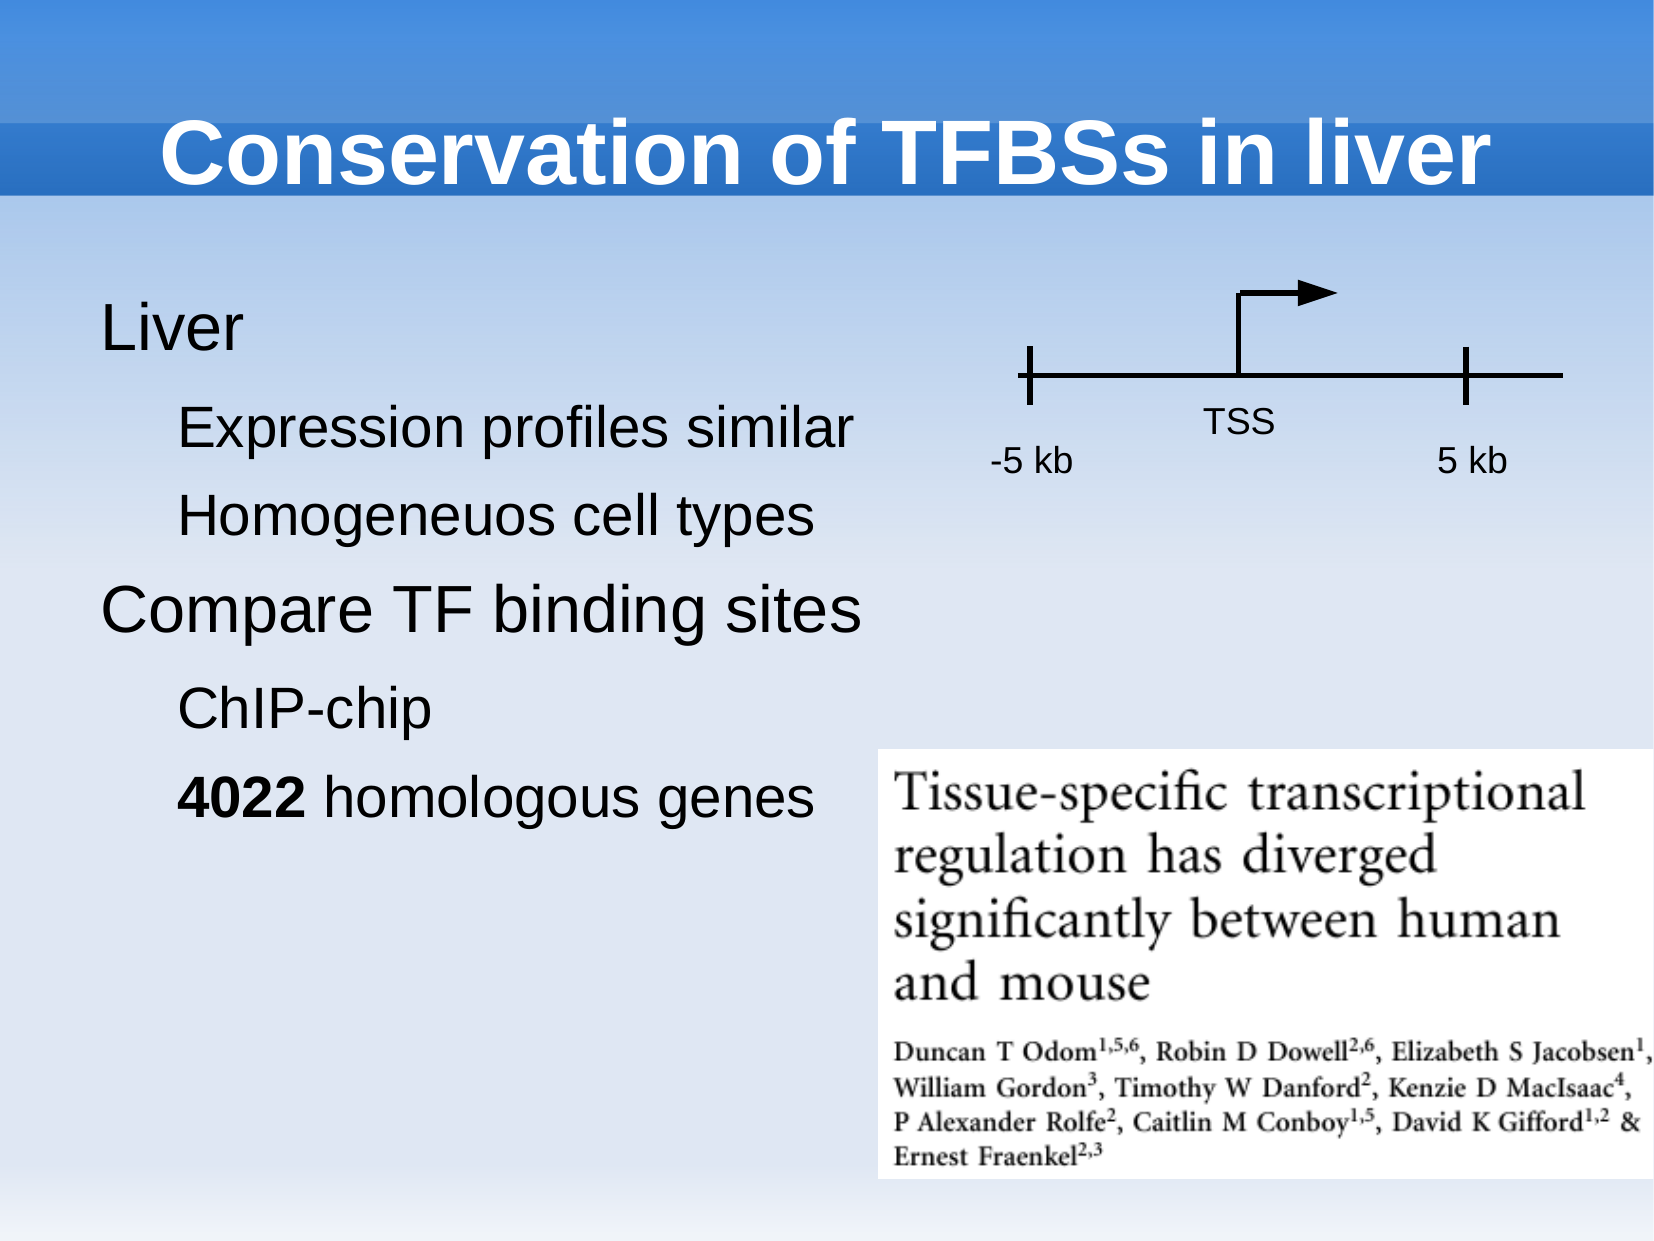

# Conservation of TFBSs in liver
Liver
Expression profiles similar
Homogeneuos cell types
Compare TF binding sites
ChIP-chip
4022 homologous genes
TSS
5 kb
-5 kb